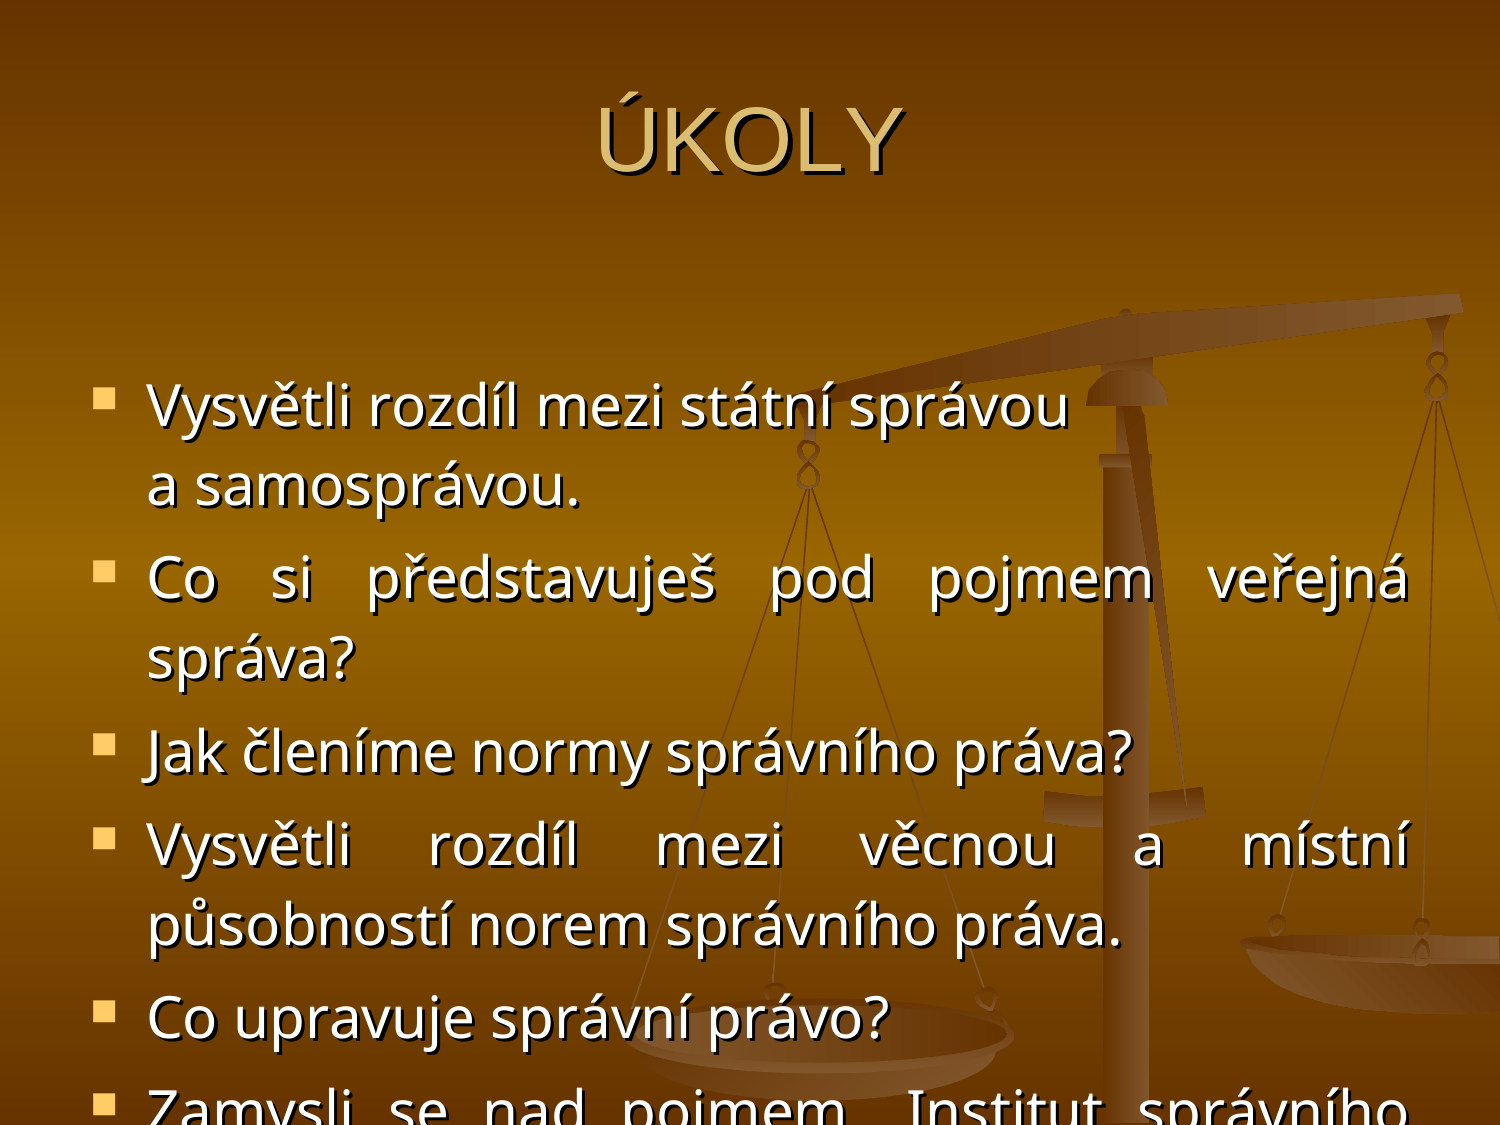

# ÚKOLY
Vysvětli rozdíl mezi státní správou
a samosprávou.
Co si představuješ pod pojmem veřejná správa?
Jak členíme normy správního práva?
Vysvětli rozdíl mezi věcnou a místní působností norem správního práva.
Co upravuje správní právo?
Zamysli se nad pojmem „Institut správního uvážení“.